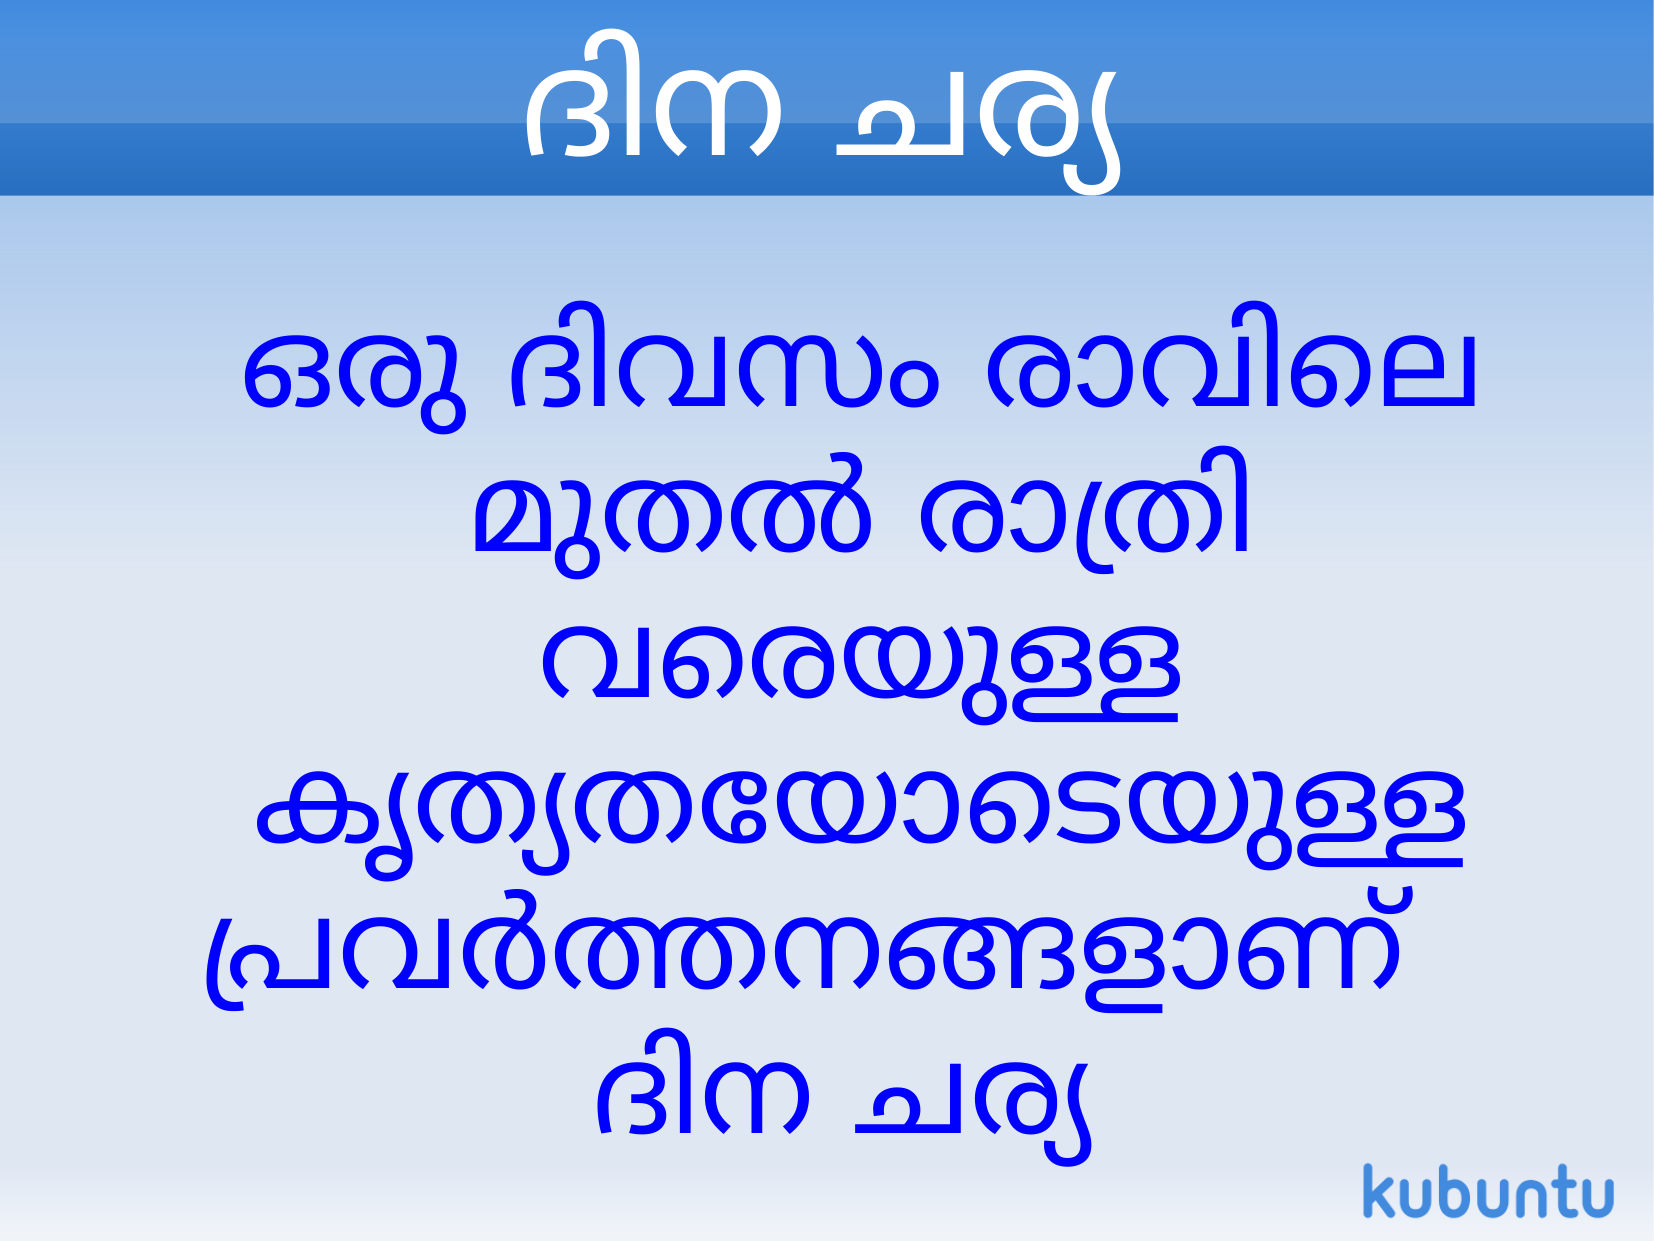

# ദിന ചര്യ
ഒരു ദിവസം രാവിലെ മുതല്‍ രാത്രി വരെയുള്ള കൃത്യതയോടെയുള്ള പ്രവര്‍ത്തനങ്ങളാണ് ദിന ചര്യ